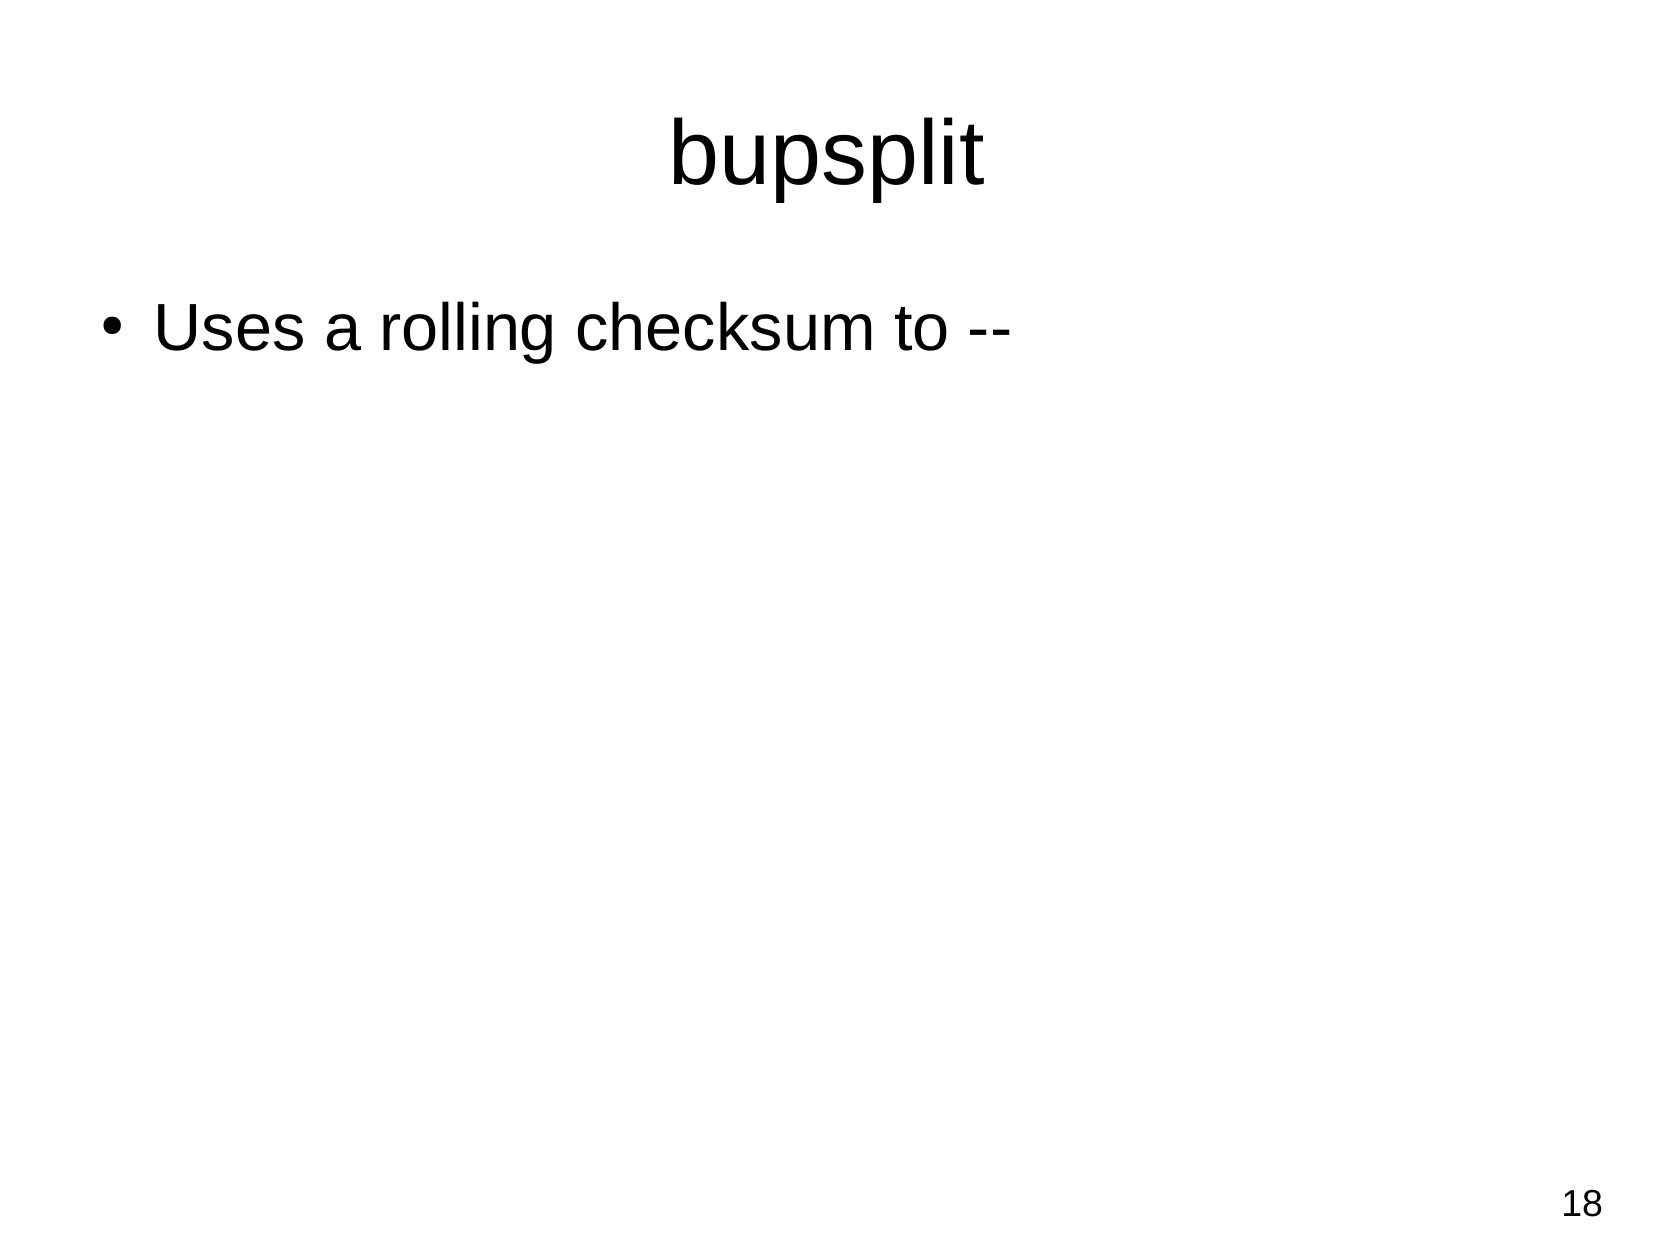

# bupsplit
Uses a rolling checksum to --
18